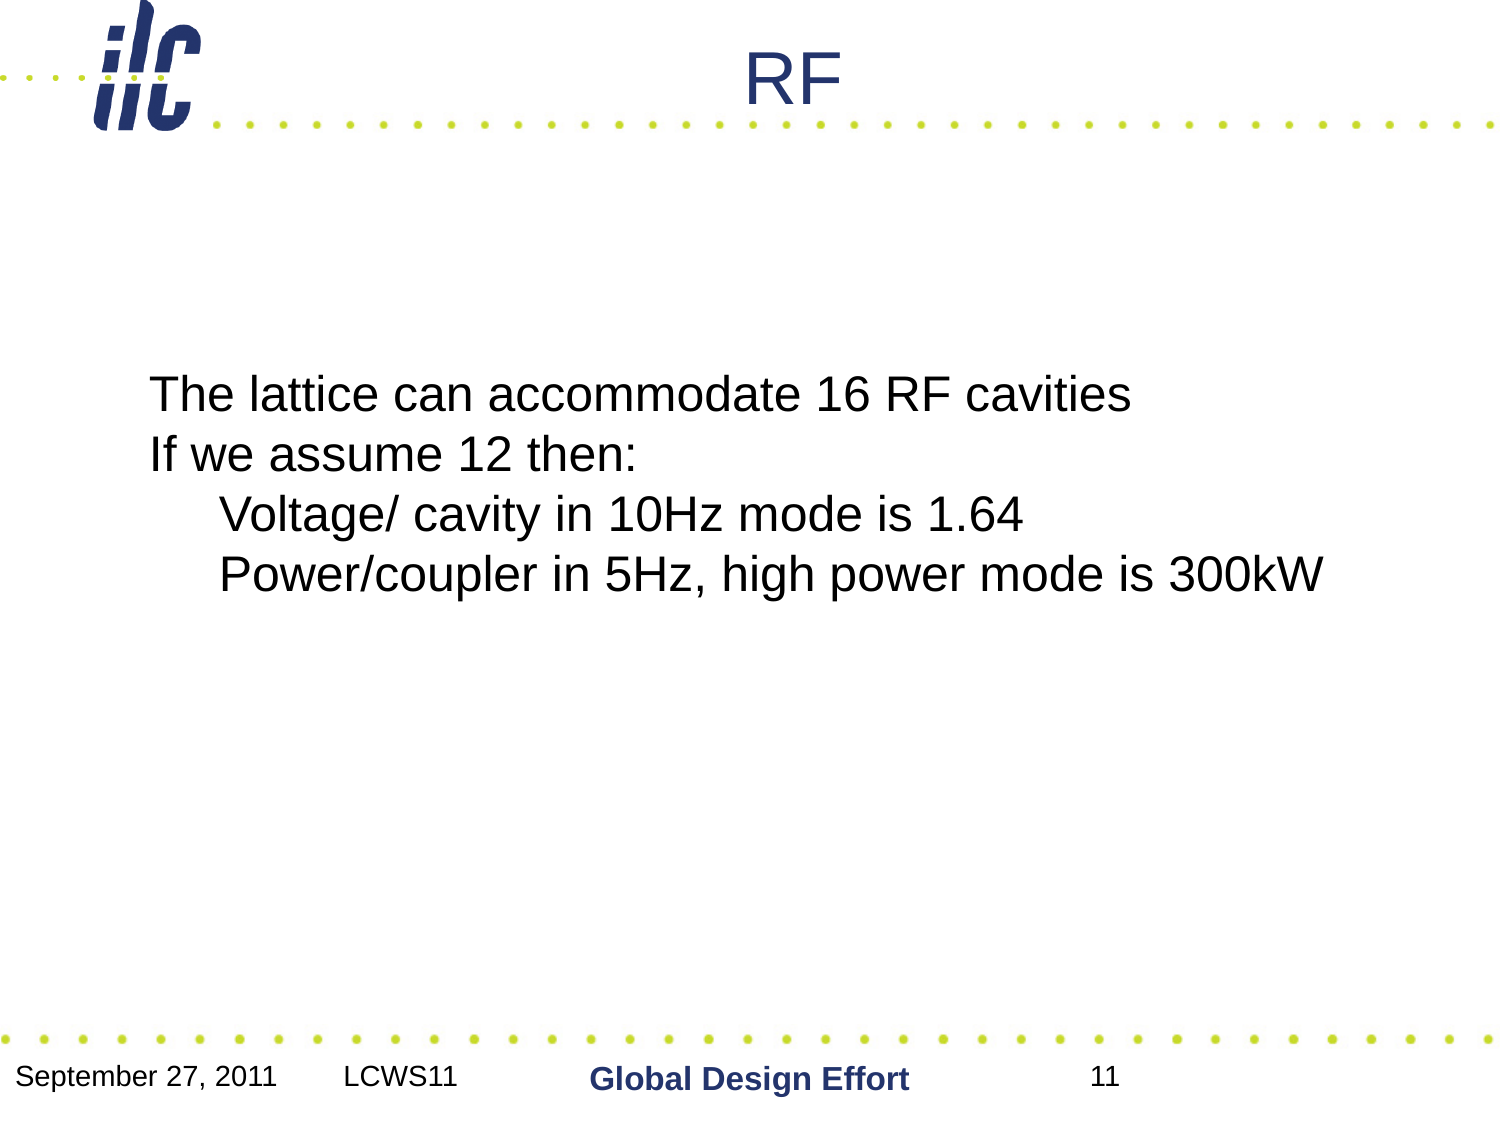

# RF
The lattice can accommodate 16 RF cavities
If we assume 12 then:
 Voltage/ cavity in 10Hz mode is 1.64
 Power/coupler in 5Hz, high power mode is 300kW
September 27, 2011 LCWS11
Global Design Effort